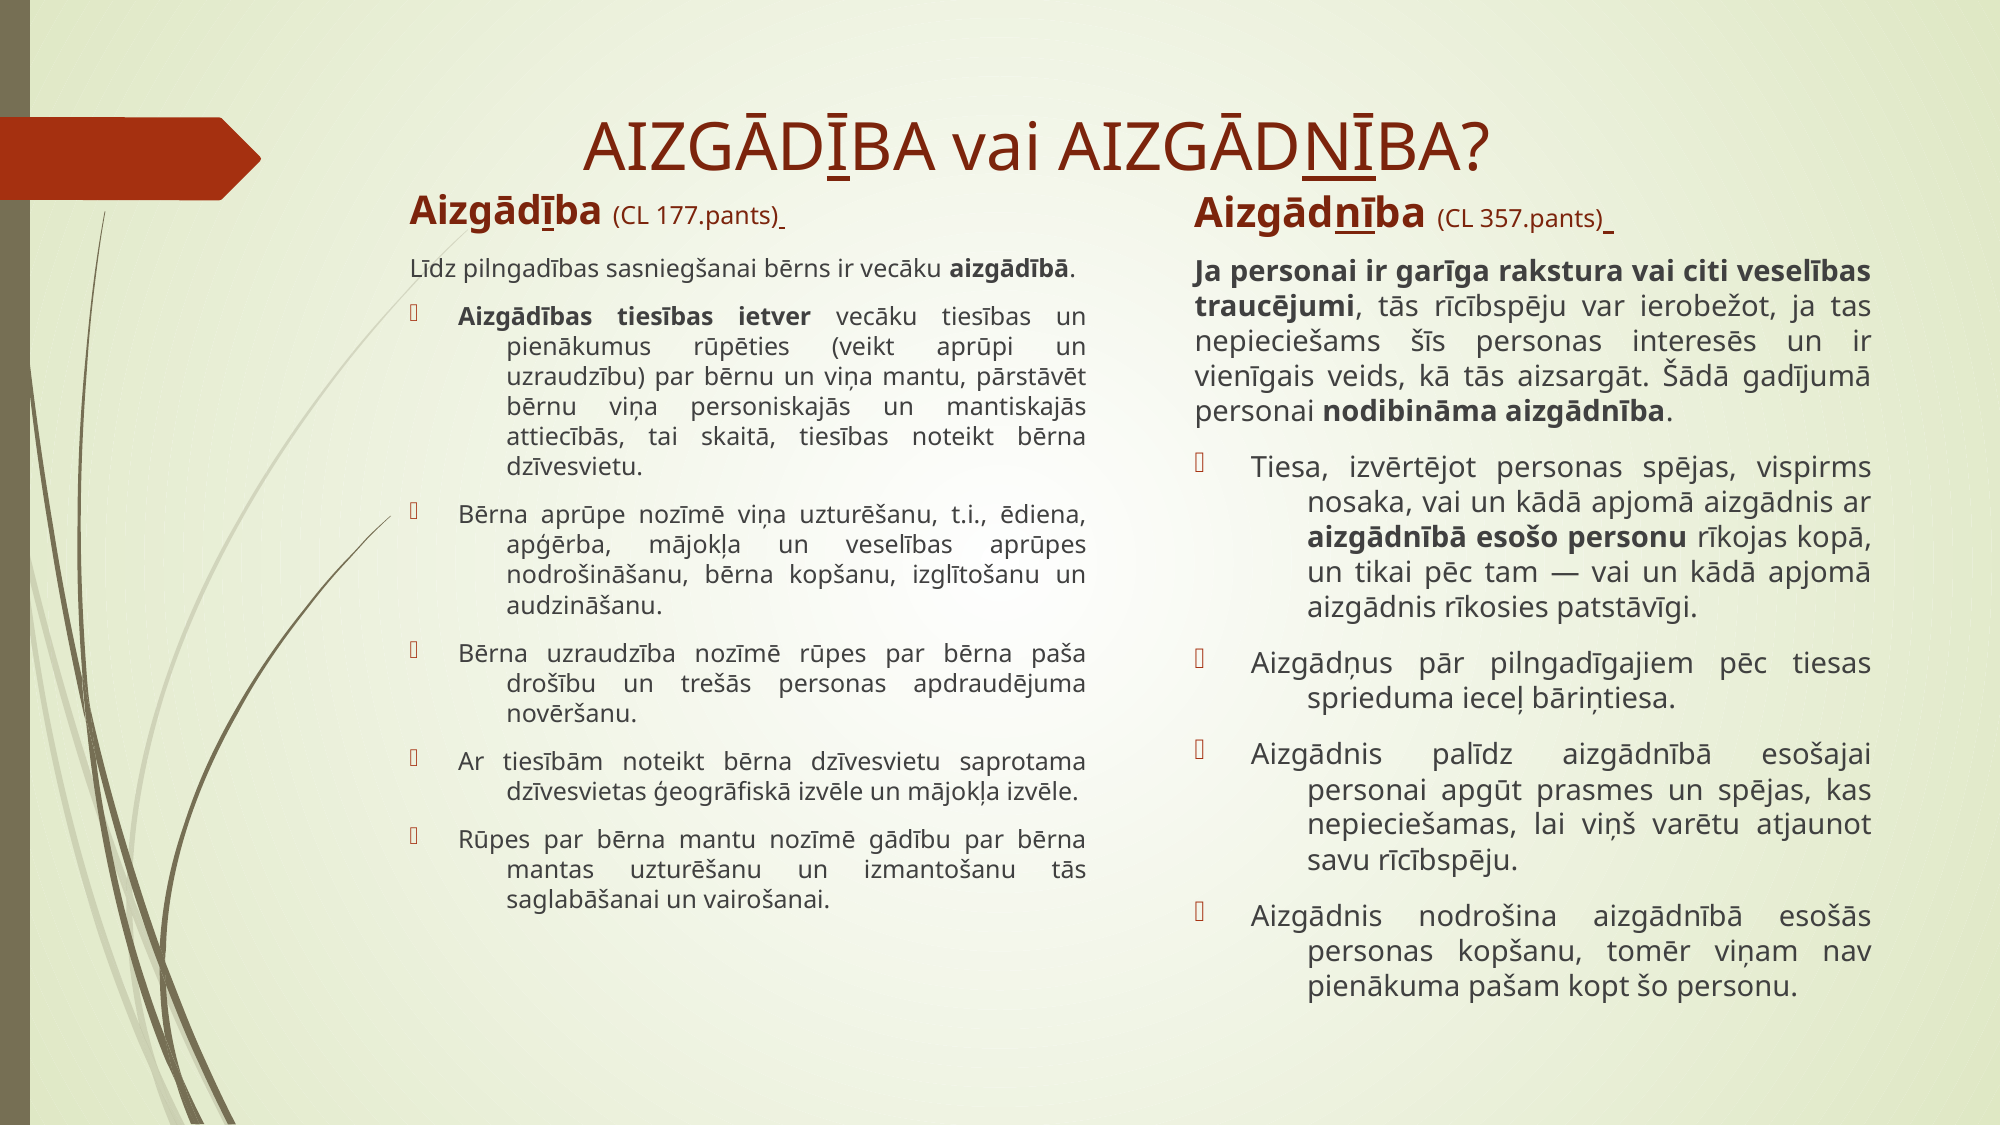

# AIZGĀDĪBA vai AIZGĀDNĪBA?
Aizgādība (CL 177.pants)
Aizgādnība (CL 357.pants)
Līdz pilngadības sasniegšanai bērns ir vecāku aizgādībā.
Aizgādības tiesības ietver vecāku tiesības un pienākumus rūpēties (veikt aprūpi un uzraudzību) par bērnu un viņa mantu, pārstāvēt bērnu viņa personiskajās un mantiskajās attiecībās, tai skaitā, tiesības noteikt bērna dzīvesvietu.
Bērna aprūpe nozīmē viņa uzturēšanu, t.i., ēdiena, apģērba, mājokļa un veselības aprūpes nodrošināšanu, bērna kopšanu, izglītošanu un audzināšanu.
Bērna uzraudzība nozīmē rūpes par bērna paša drošību un trešās personas apdraudējuma novēršanu.
Ar tiesībām noteikt bērna dzīvesvietu saprotama dzīvesvietas ģeogrāfiskā izvēle un mājokļa izvēle.
Rūpes par bērna mantu nozīmē gādību par bērna mantas uzturēšanu un izmantošanu tās saglabāšanai un vairošanai.
Ja personai ir garīga rakstura vai citi veselības traucējumi, tās rīcībspēju var ierobežot, ja tas nepieciešams šīs personas interesēs un ir vienīgais veids, kā tās aizsargāt. Šādā gadījumā personai nodibināma aizgādnība.
Tiesa, izvērtējot personas spējas, vispirms nosaka, vai un kādā apjomā aizgādnis ar aizgādnībā esošo personu rīkojas kopā, un tikai pēc tam — vai un kādā apjomā aizgādnis rīkosies patstāvīgi.
Aizgādņus pār pilngadīgajiem pēc tiesas sprieduma ieceļ bāriņtiesa.
Aizgādnis palīdz aizgādnībā esošajai personai apgūt prasmes un spējas, kas nepieciešamas, lai viņš varētu atjaunot savu rīcībspēju.
Aizgādnis nodrošina aizgādnībā esošās personas kopšanu, tomēr viņam nav pienākuma pašam kopt šo personu.